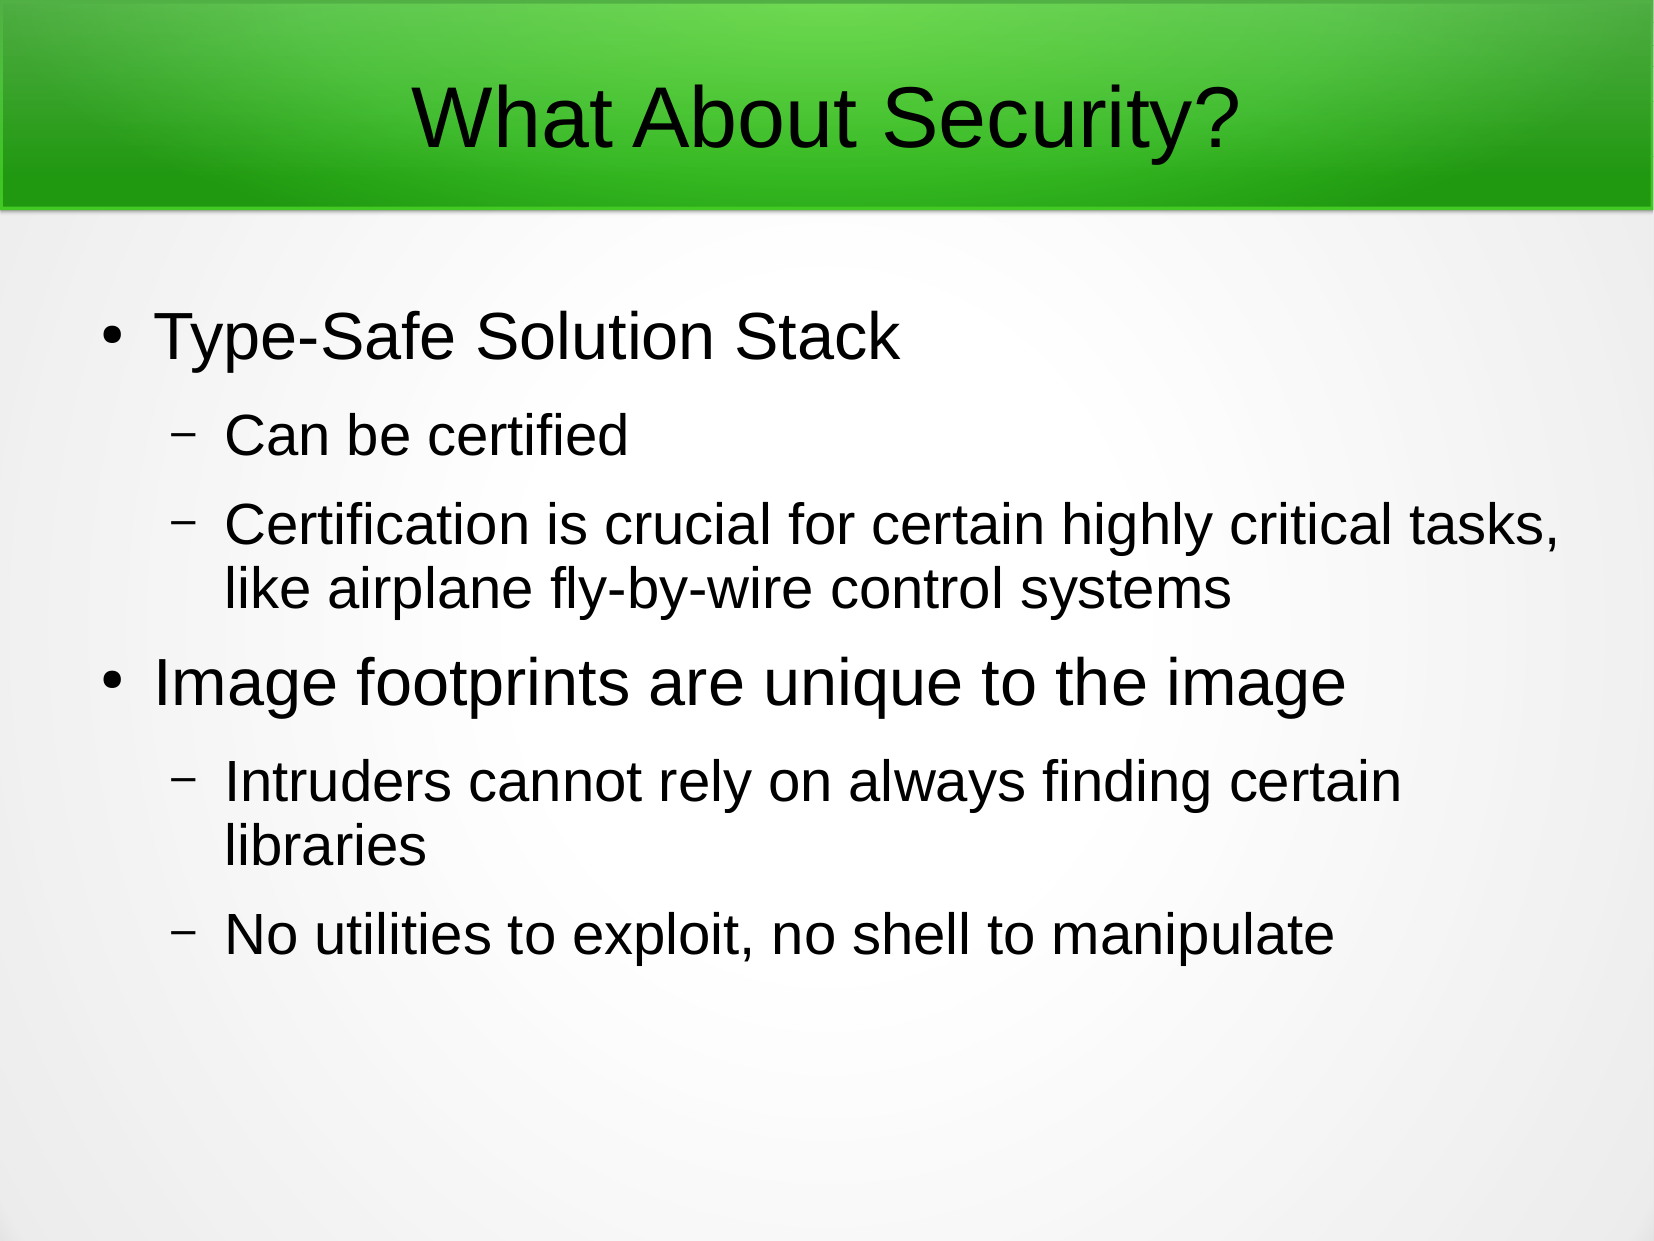

# What About Security?
Type-Safe Solution Stack
Can be certified
Certification is crucial for certain highly critical tasks, like airplane fly-by-wire control systems
Image footprints are unique to the image
Intruders cannot rely on always finding certain libraries
No utilities to exploit, no shell to manipulate